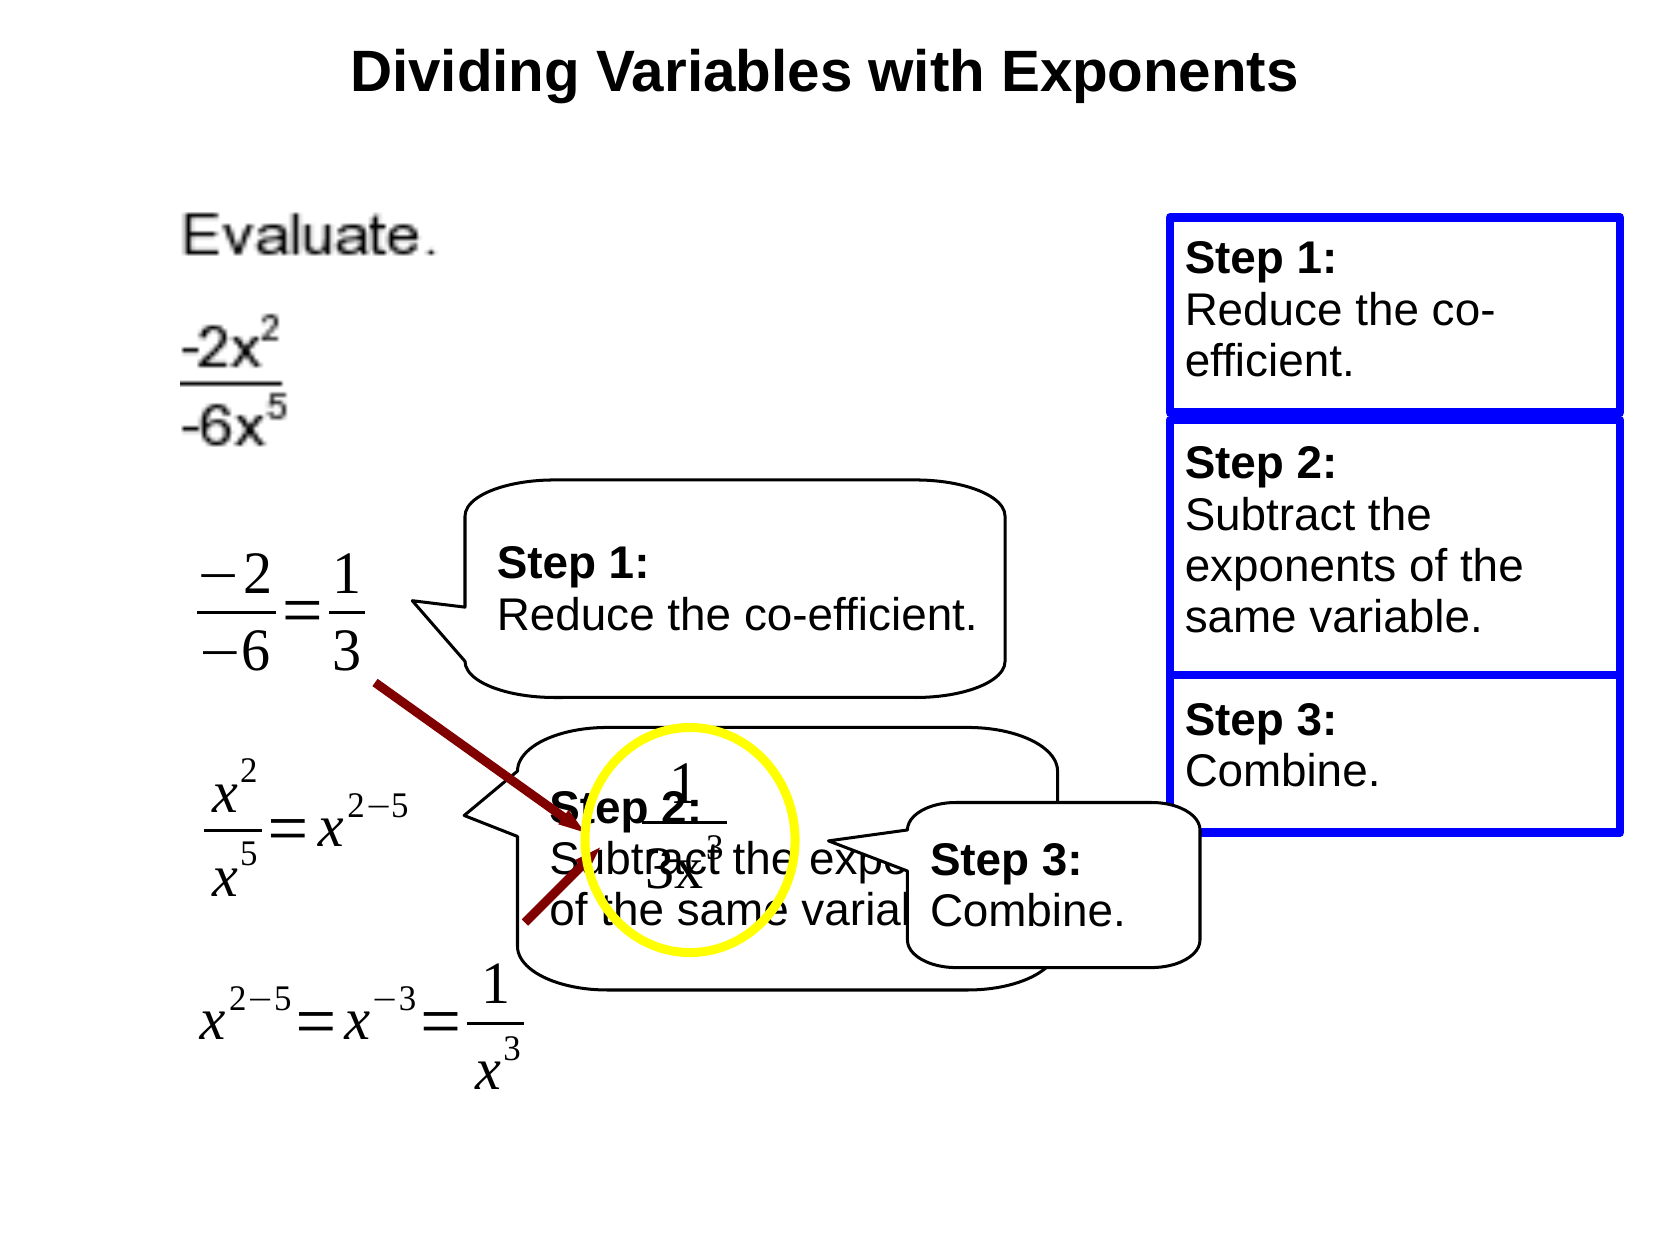

Dividing Variables with Exponents
Step 1:
Reduce the co-efficient.
Step 2:
Subtract the exponents of the same variable.
Step 3:
Combine.
Step 1:
Reduce the co-efficient.
Step 2:
Subtract the exponents
of the same variable.
Step 3:
Combine.